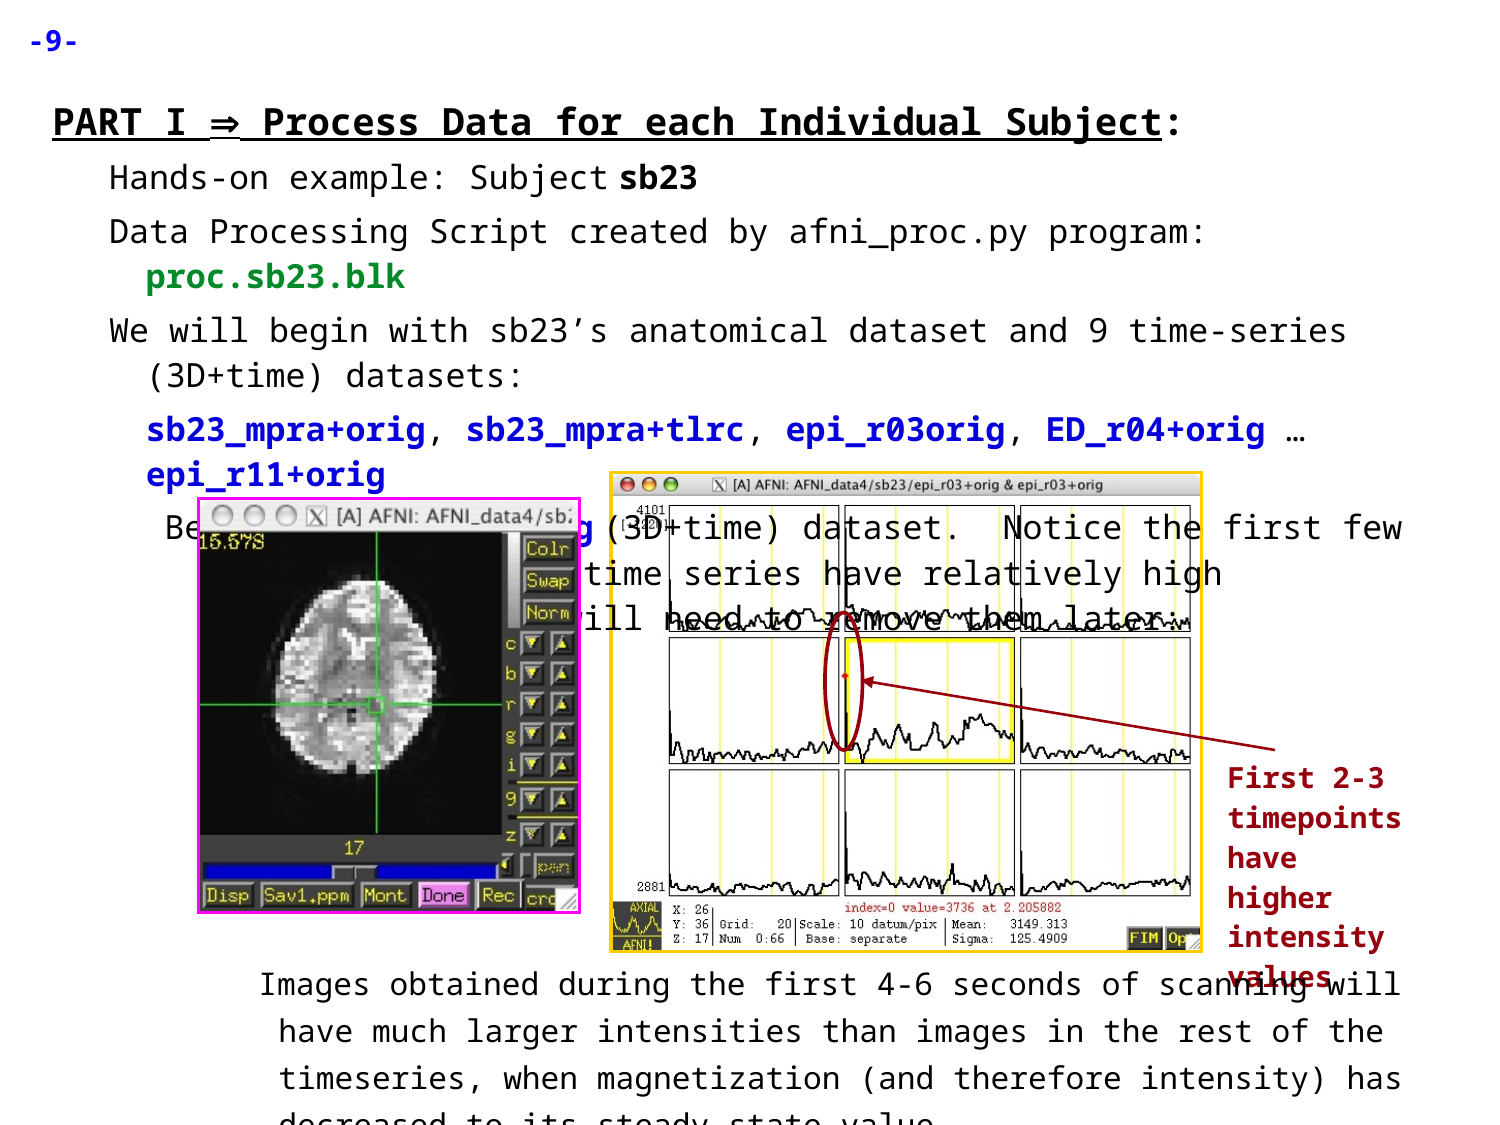

# PART I  Process Data for each Individual Subject:
Hands-on example: Subject sb23
Data Processing Script created by afni_proc.py program: proc.sb23.blk
We will begin with sb23’s anatomical dataset and 9 time-series (3D+time) datasets:
	sb23_mpra+orig, sb23_mpra+tlrc, epi_r03orig, ED_r04+orig … epi_r11+orig
Below is sb23_r03+orig (3D+time) dataset. Notice the first few time points of the time series have relatively high intensities*. We will need to remove them later:
First 2-3 timepoints have higher intensity values
 Images obtained during the first 4-6 seconds of scanning will have much larger intensities than images in the rest of the timeseries, when magnetization (and therefore intensity) has decreased to its steady state value